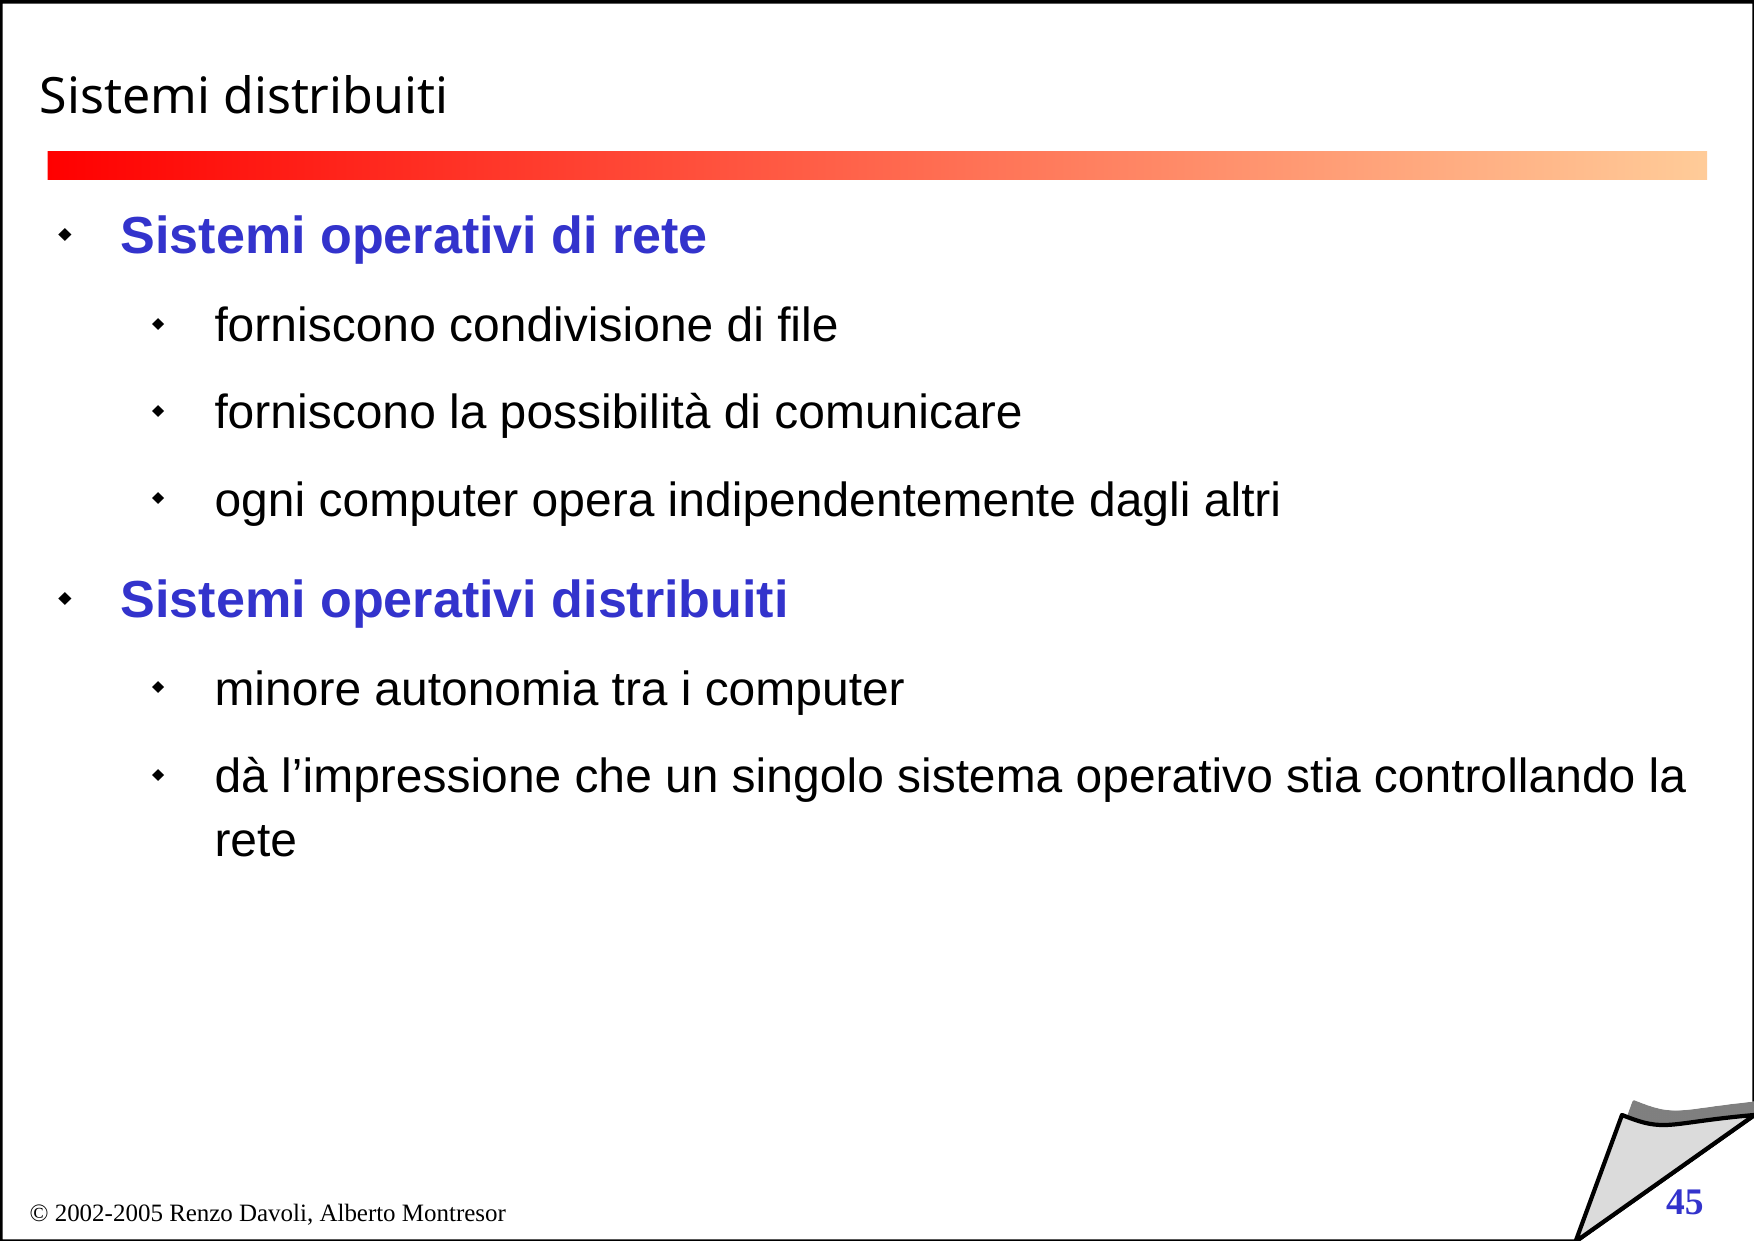

# Sistemi distribuiti
Sistemi operativi di rete
forniscono condivisione di file
forniscono la possibilità di comunicare
ogni computer opera indipendentemente dagli altri
Sistemi operativi distribuiti
minore autonomia tra i computer
dà l’impressione che un singolo sistema operativo stia controllando la rete